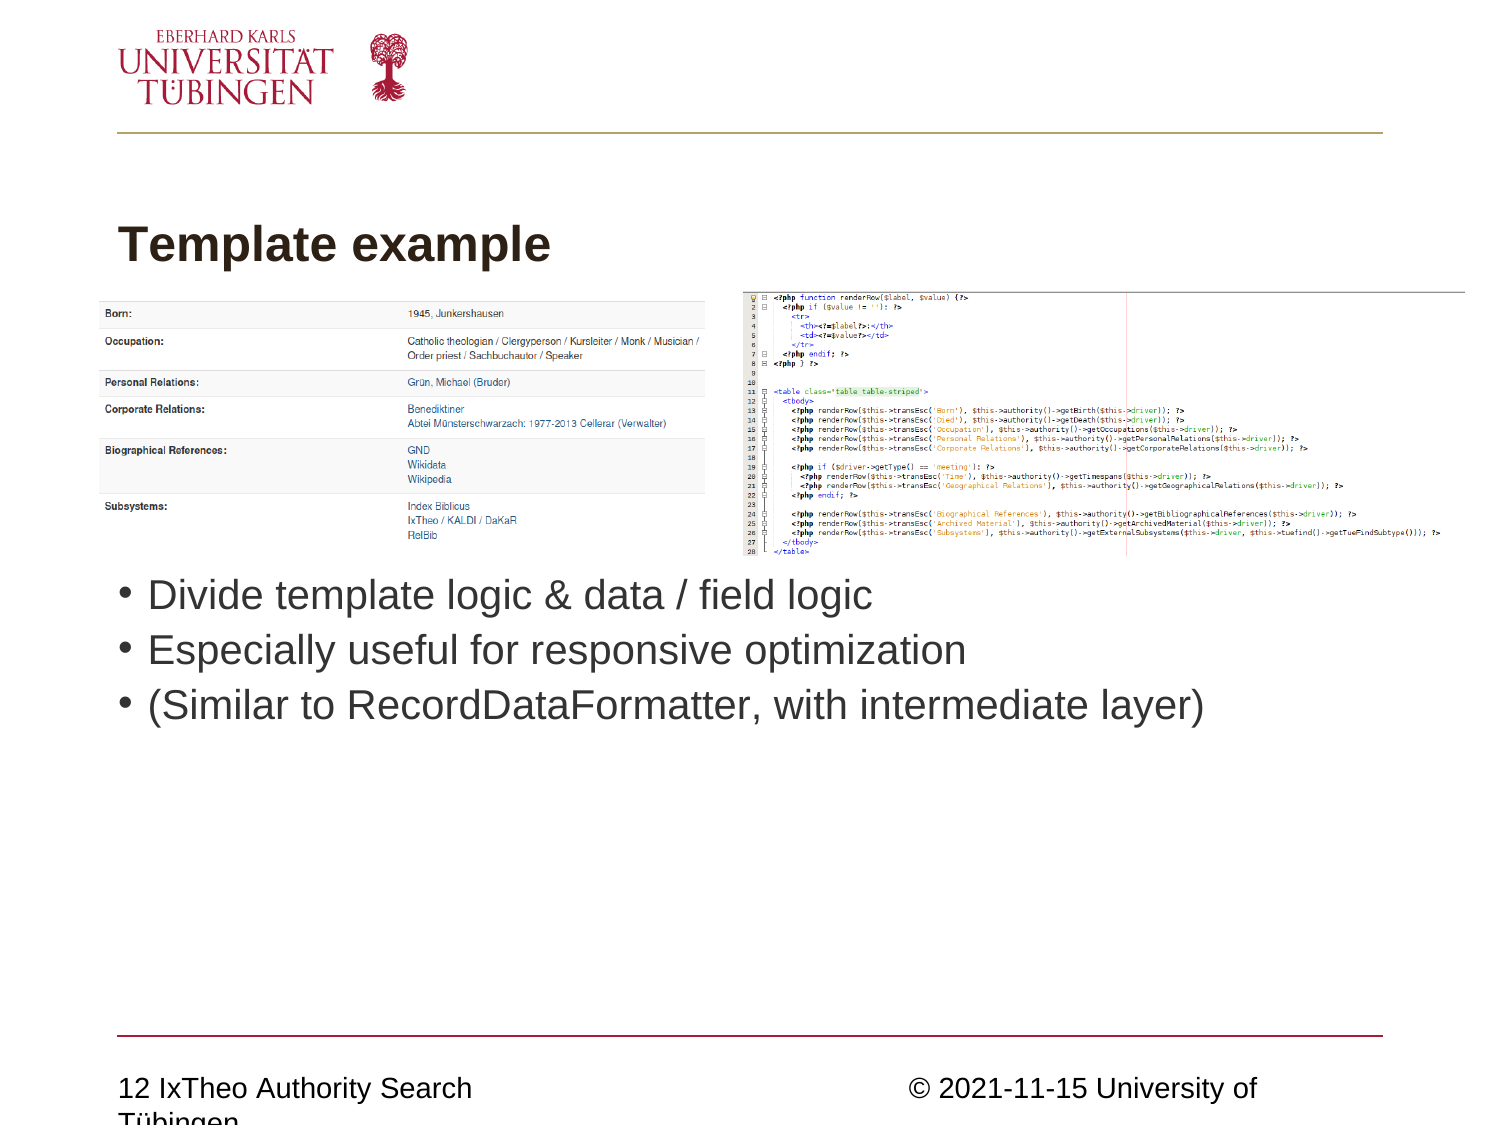

# Template example
Divide template logic & data / field logic
Especially useful for responsive optimization
(Similar to RecordDataFormatter, with intermediate layer)
12